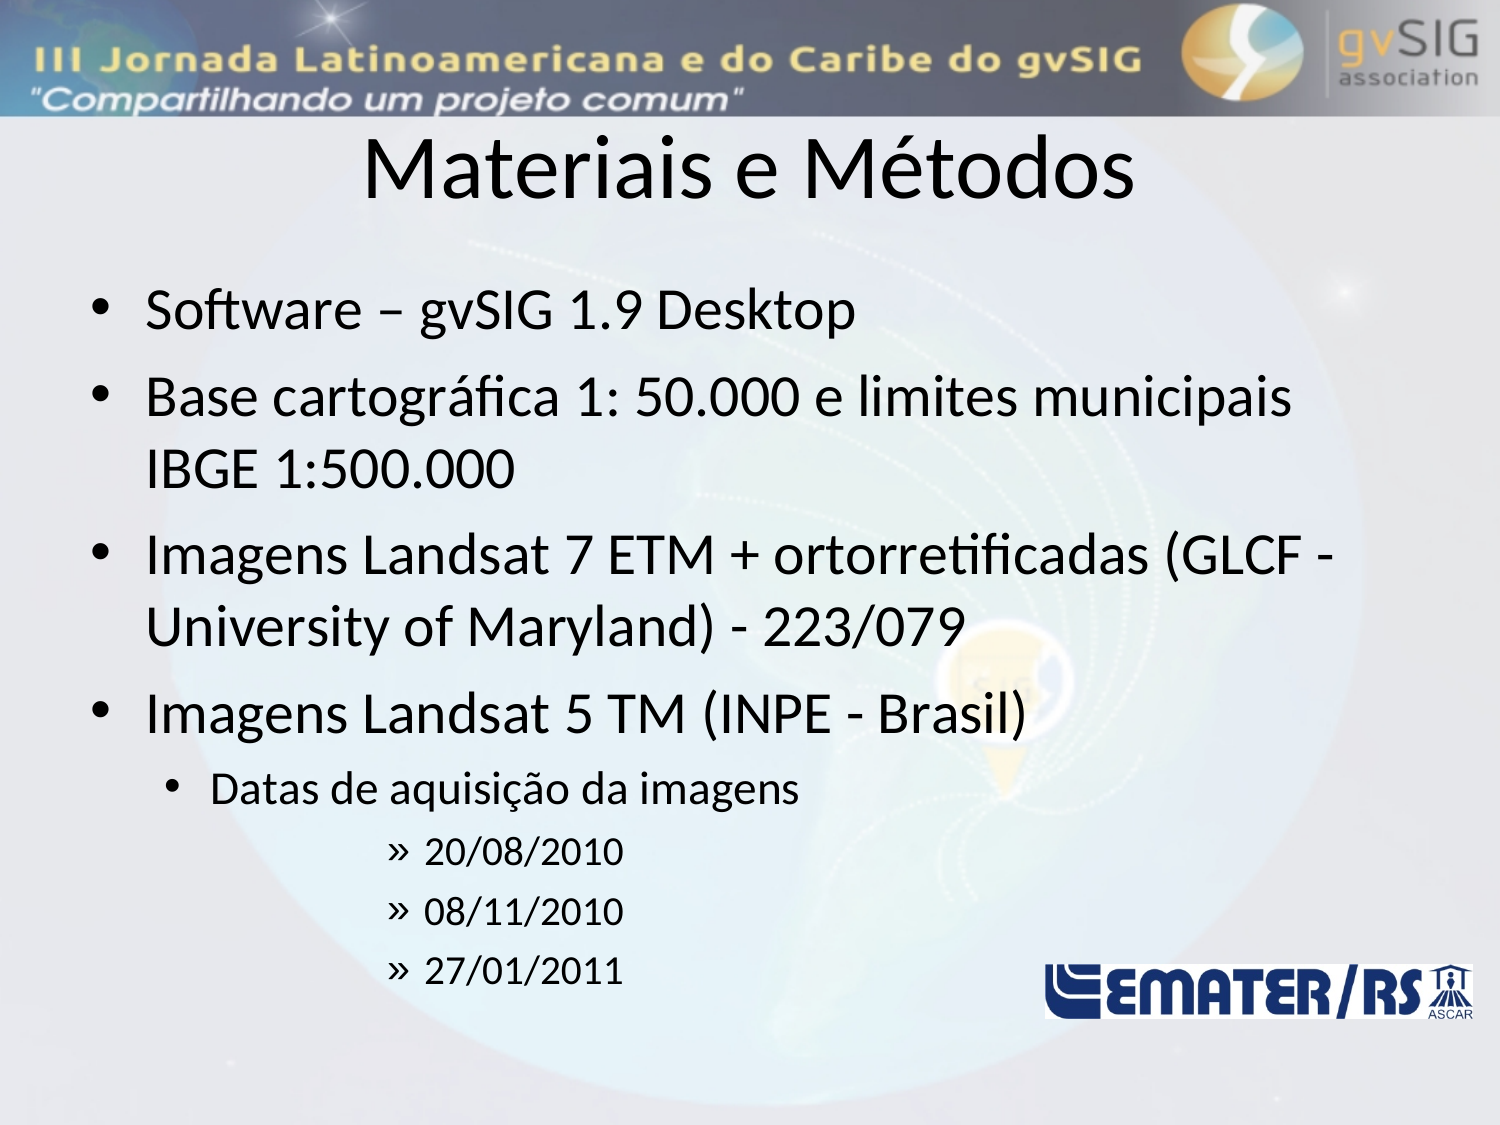

Materiais e Métodos
# Software – gvSIG 1.9 Desktop
Base cartográfica 1: 50.000 e limites municipais IBGE 1:500.000
Imagens Landsat 7 ETM + ortorretificadas (GLCF - University of Maryland) - 223/079
Imagens Landsat 5 TM (INPE - Brasil)
Datas de aquisição da imagens
20/08/2010
08/11/2010
27/01/2011